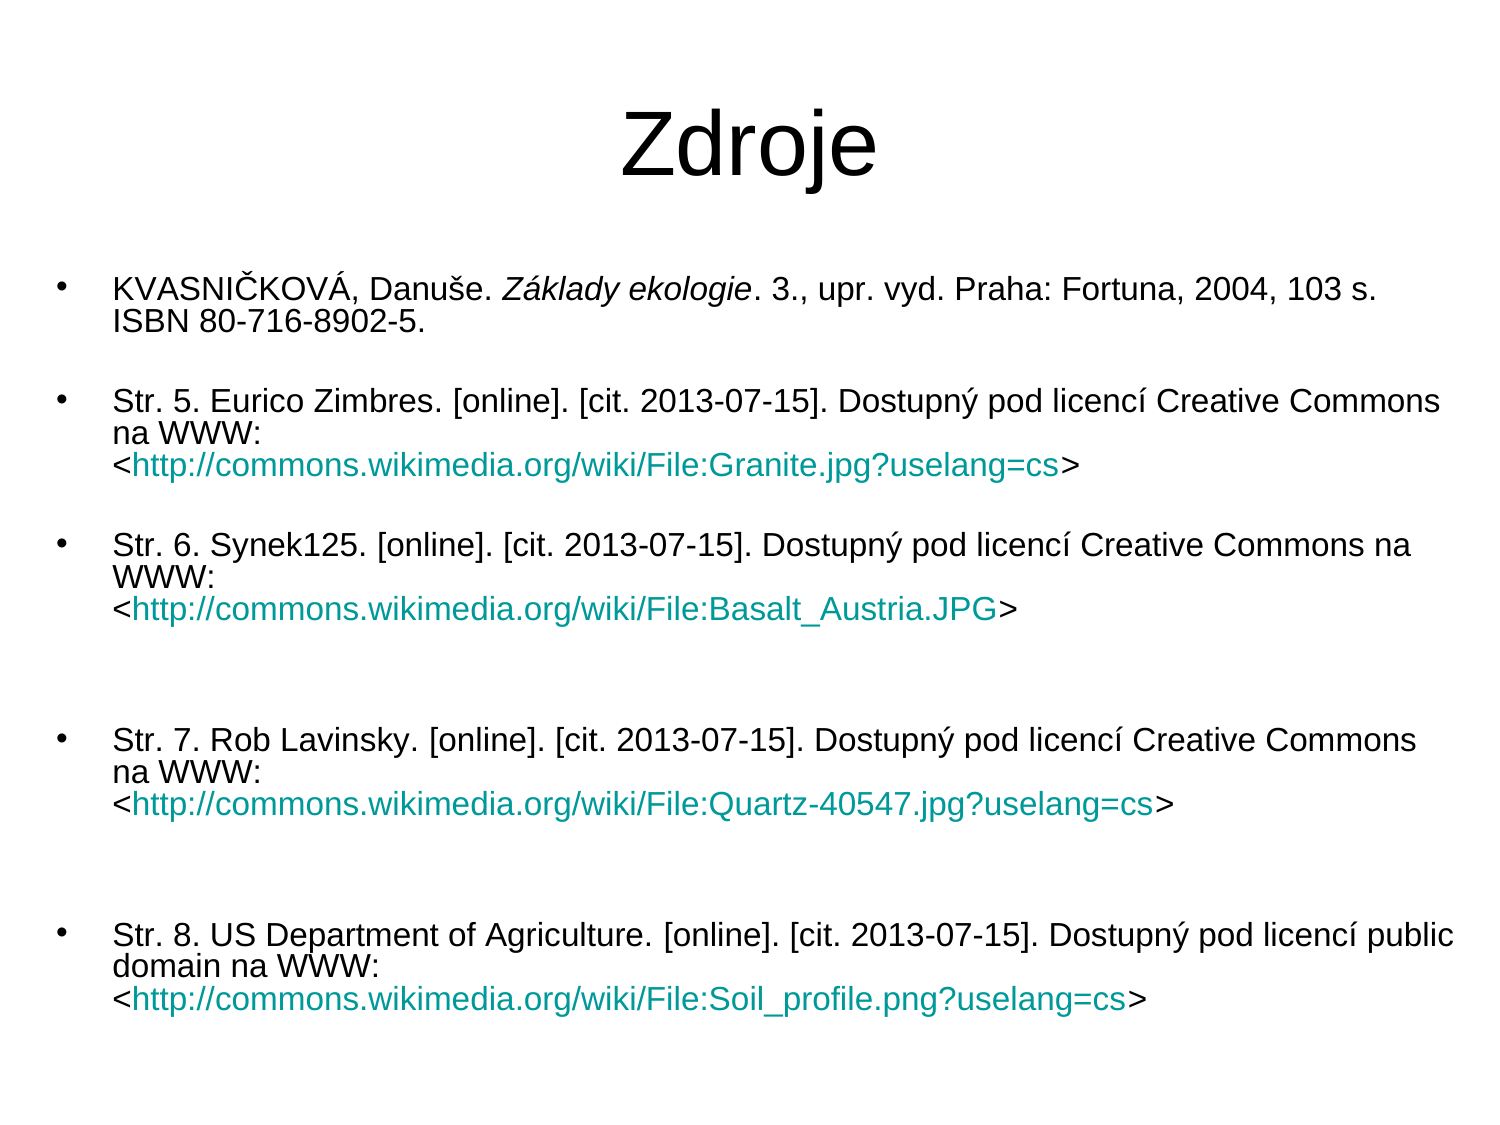

# Zdroje
KVASNIČKOVÁ, Danuše. Základy ekologie. 3., upr. vyd. Praha: Fortuna, 2004, 103 s. ISBN 80-716-8902-5.
Str. 5. Eurico Zimbres. [online]. [cit. 2013-07-15]. Dostupný pod licencí Creative Commons na WWW:
<http://commons.wikimedia.org/wiki/File:Granite.jpg?uselang=cs>
Str. 6. Synek125. [online]. [cit. 2013-07-15]. Dostupný pod licencí Creative Commons na WWW:
<http://commons.wikimedia.org/wiki/File:Basalt_Austria.JPG>
Str. 7. Rob Lavinsky. [online]. [cit. 2013-07-15]. Dostupný pod licencí Creative Commons na WWW:
<http://commons.wikimedia.org/wiki/File:Quartz-40547.jpg?uselang=cs>
Str. 8. US Department of Agriculture. [online]. [cit. 2013-07-15]. Dostupný pod licencí public domain na WWW:
<http://commons.wikimedia.org/wiki/File:Soil_profile.png?uselang=cs>